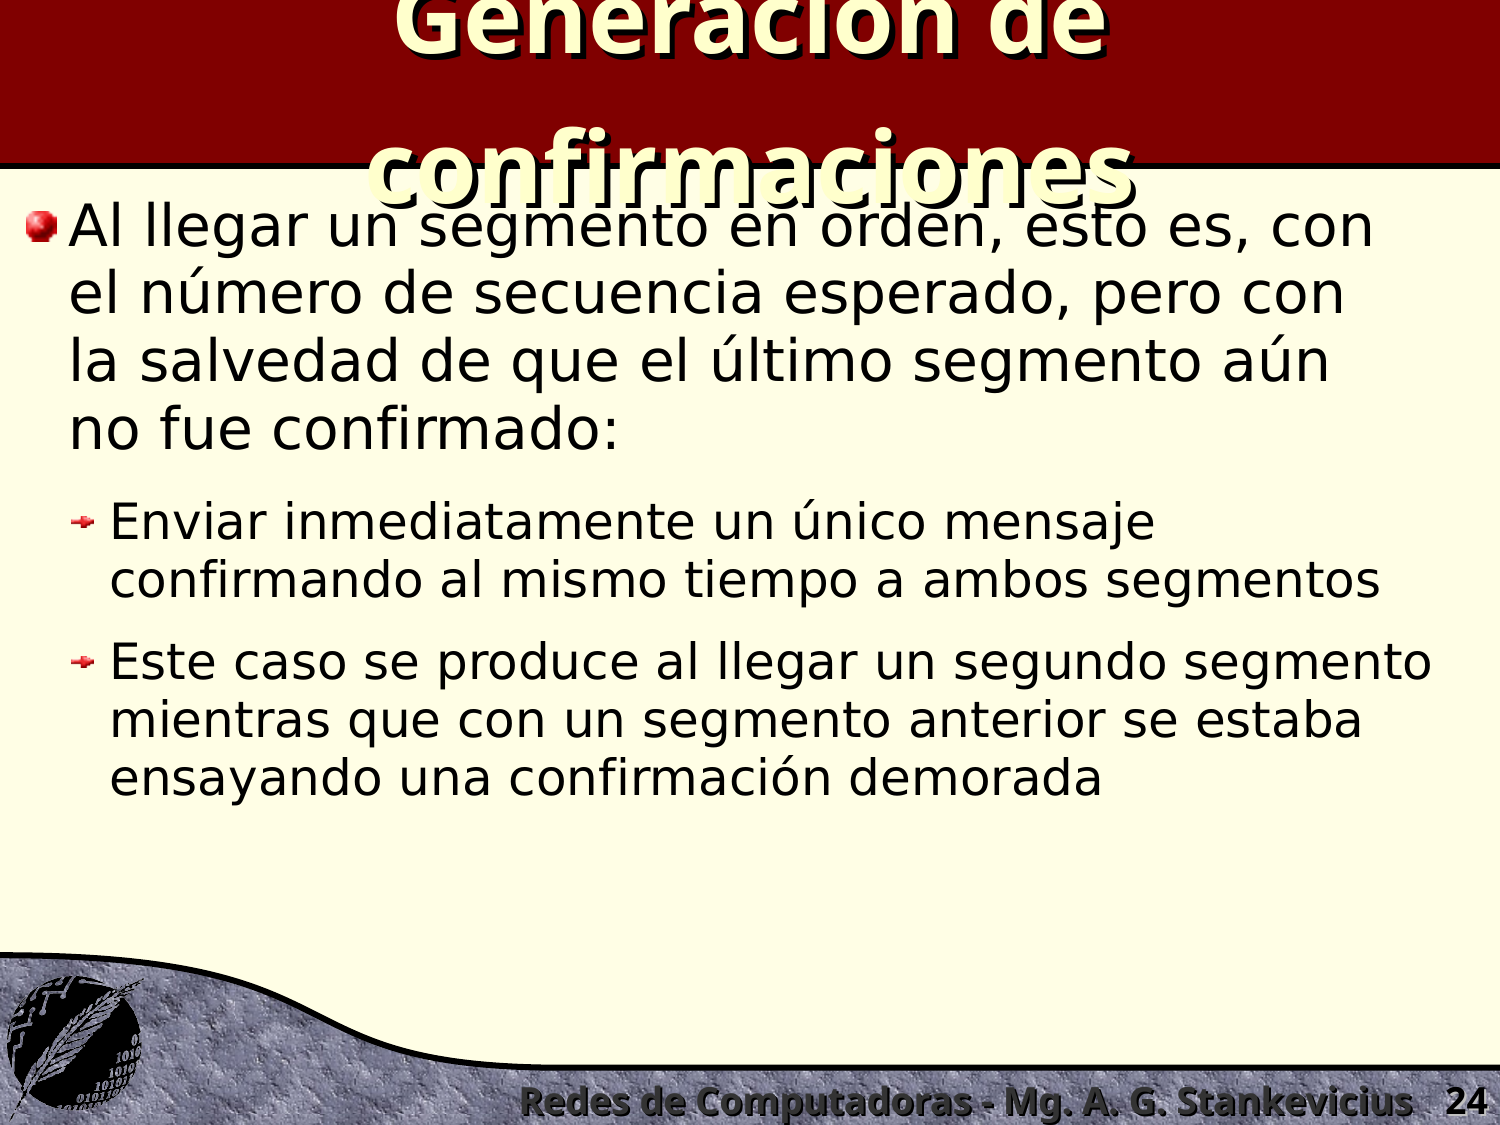

# Generación de confirmaciones
Al llegar un segmento en orden, esto es, con
el número de secuencia esperado, pero con
la salvedad de que el último segmento aún
no fue confirmado:
Enviar inmediatamente un único mensaje confirmando al mismo tiempo a ambos segmentos
Este caso se produce al llegar un segundo segmento mientras que con un segmento anterior se estaba ensayando una confirmación demorada
24